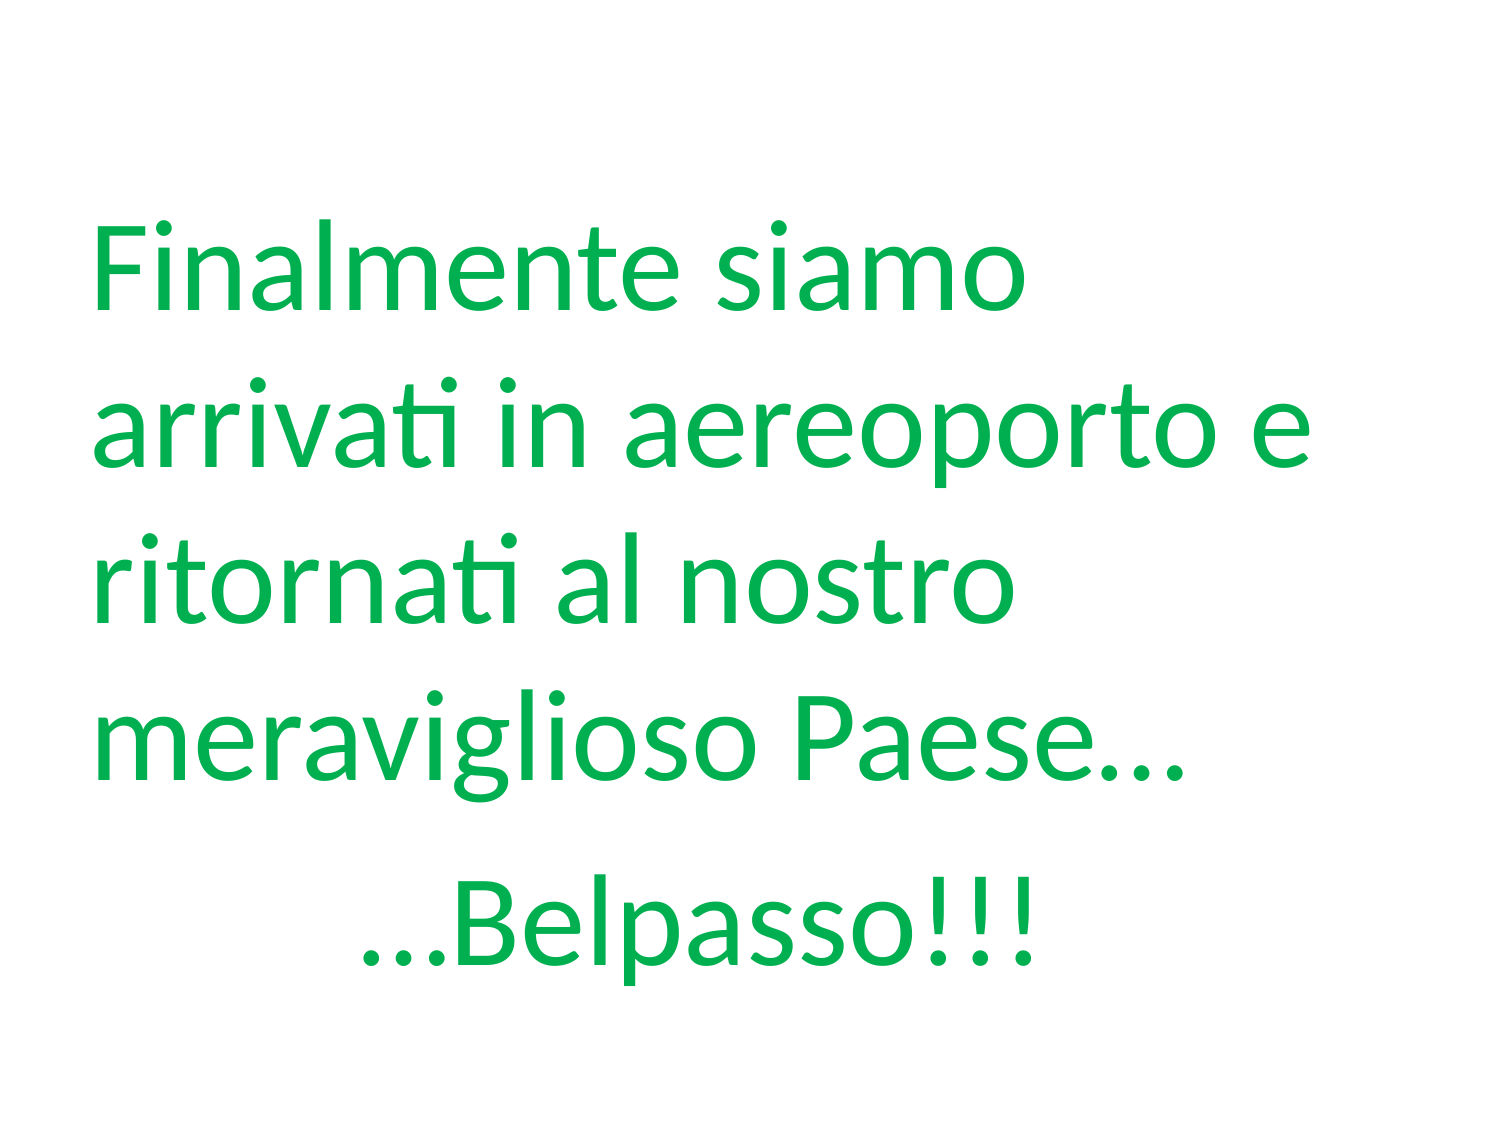

#
Finalmente siamo arrivati in aereoporto e ritornati al nostro meraviglioso Paese…
…Belpasso!!!